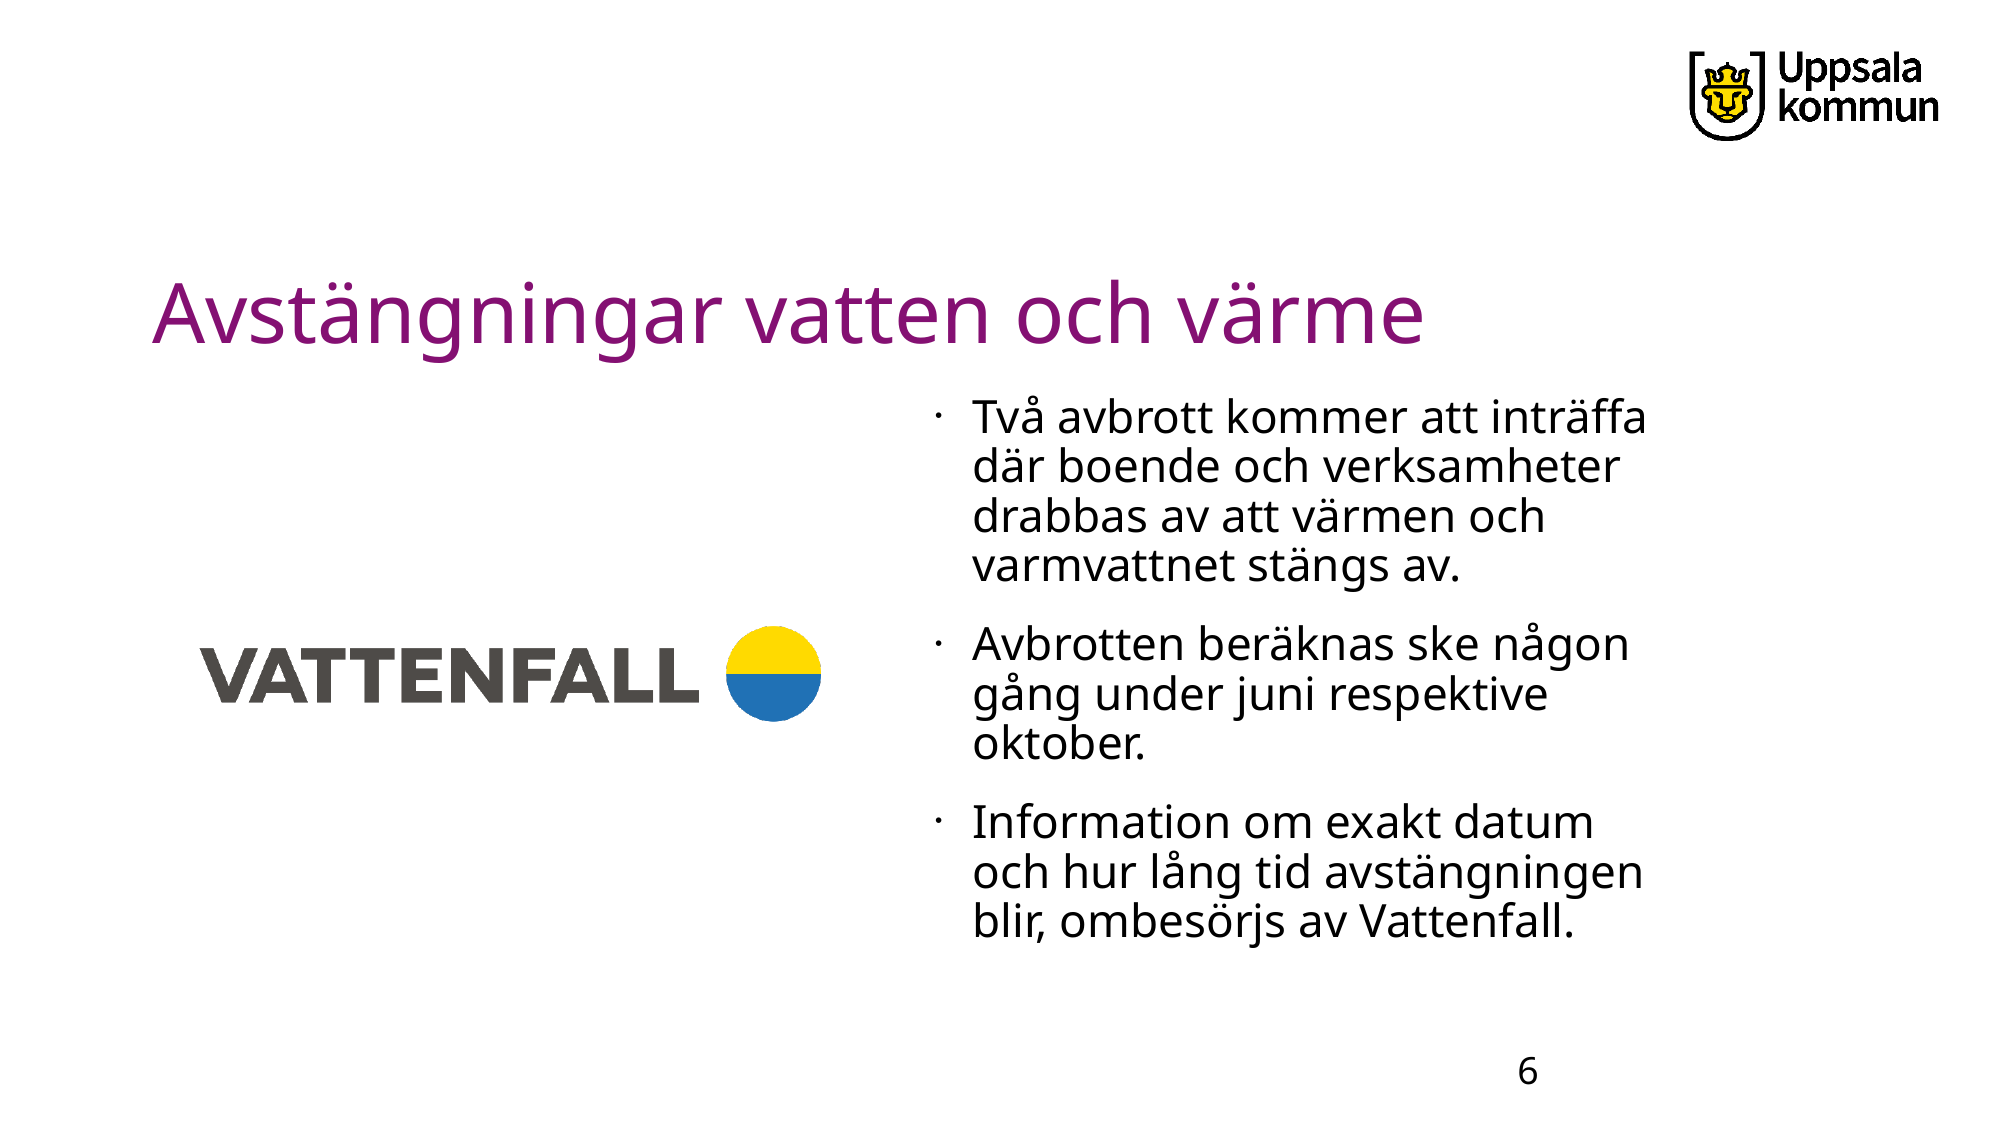

# Avstängningar vatten och värme
Två avbrott kommer att inträffa där boende och verksamheter drabbas av att värmen och varmvattnet stängs av.
Avbrotten beräknas ske någon gång under juni respektive oktober.
Information om exakt datum och hur lång tid avstängningen blir, ombesörjs av Vattenfall.